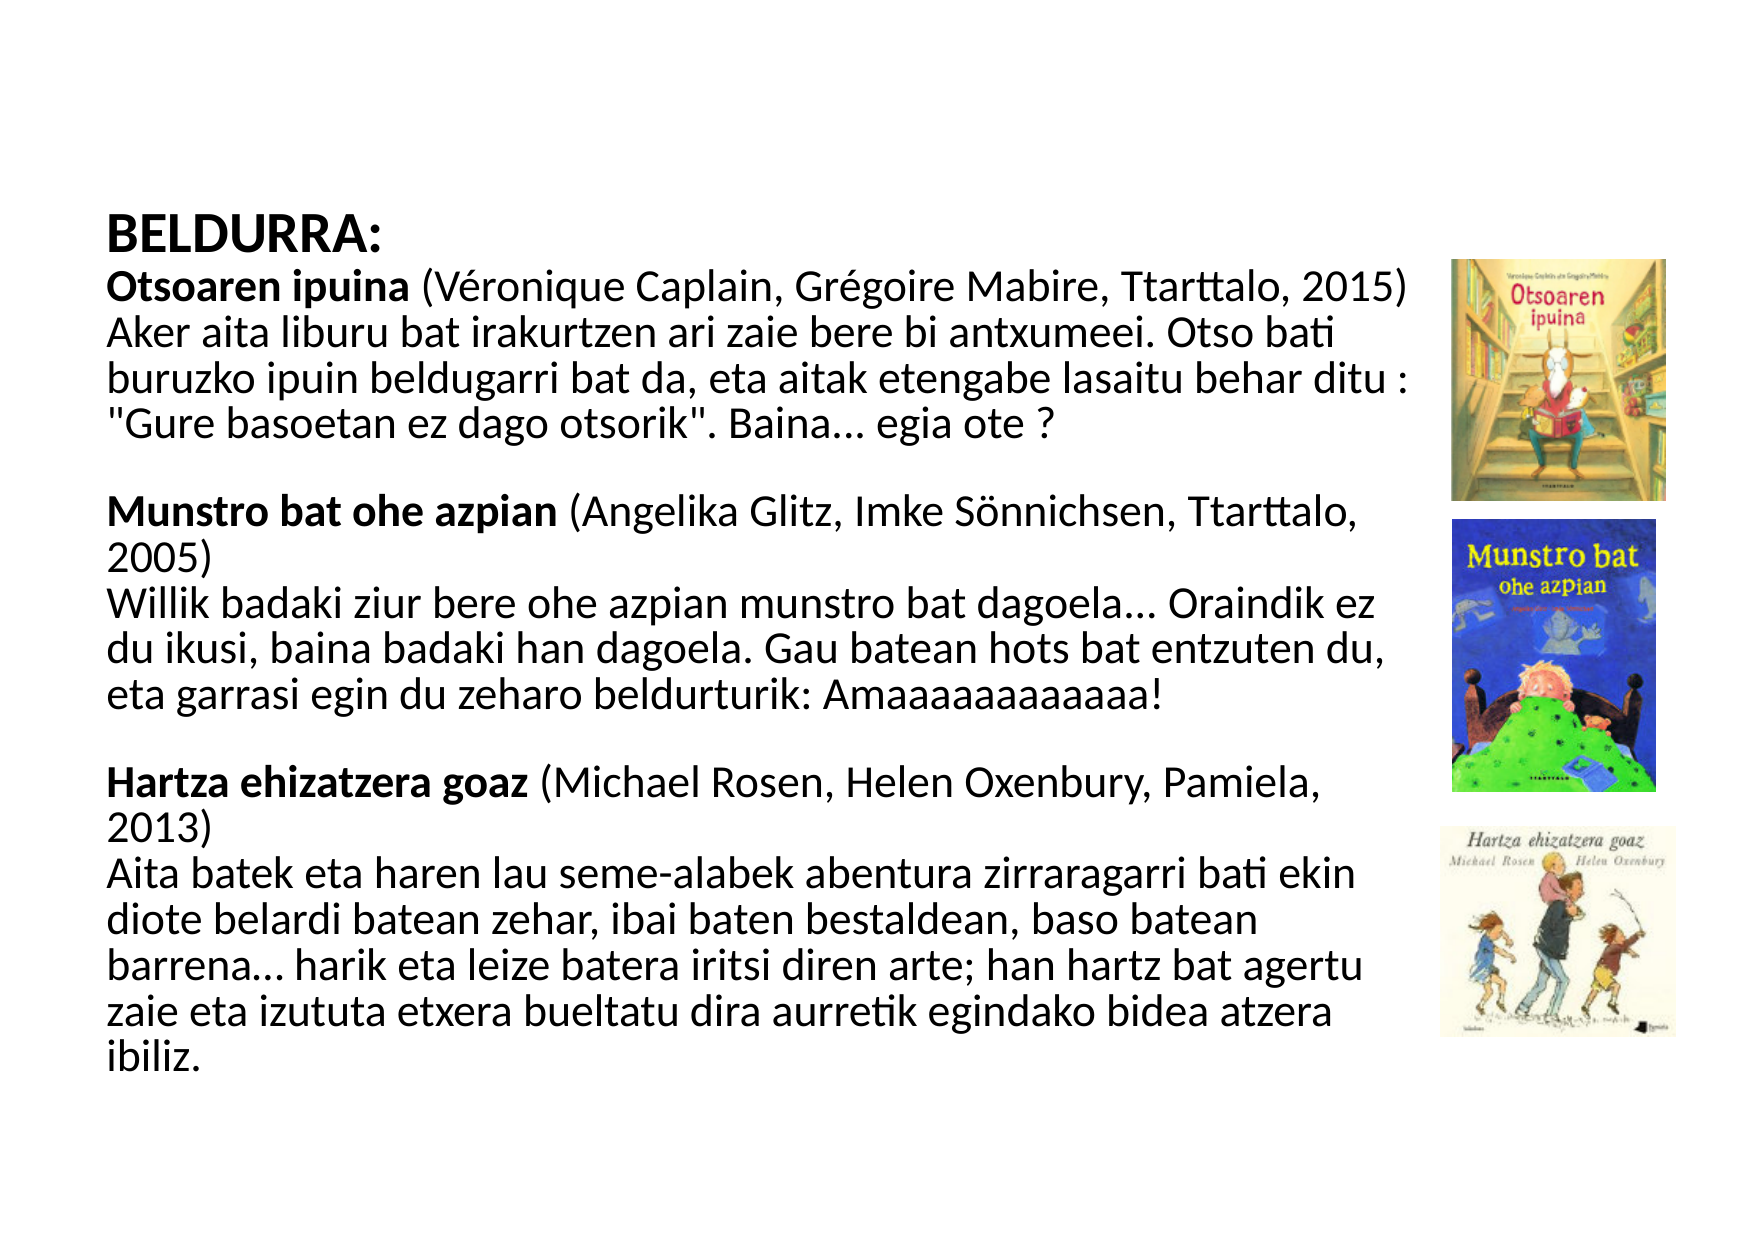

BELDURRA:
Otsoaren ipuina (Véronique Caplain, Grégoire Mabire, Ttarttalo, 2015)
Aker aita liburu bat irakurtzen ari zaie bere bi antxumeei. Otso bati buruzko ipuin beldugarri bat da, eta aitak etengabe lasaitu behar ditu : "Gure basoetan ez dago otsorik". Baina... egia ote ?
Munstro bat ohe azpian (Angelika Glitz, Imke Sönnichsen, Ttarttalo, 2005)
Willik badaki ziur bere ohe azpian munstro bat dagoela... Oraindik ez du ikusi, baina badaki han dagoela. Gau batean hots bat entzuten du, eta garrasi egin du zeharo beldurturik: Amaaaaaaaaaaaa!
Hartza ehizatzera goaz (Michael Rosen, Helen Oxenbury, Pamiela, 2013)
Aita batek eta haren lau seme-alabek abentura zirraragarri bati ekin diote belardi batean zehar, ibai baten bestaldean, baso batean barrena… harik eta leize batera iritsi diren arte; han hartz bat agertu zaie eta izututa etxera bueltatu dira aurretik egindako bidea atzera ibiliz.